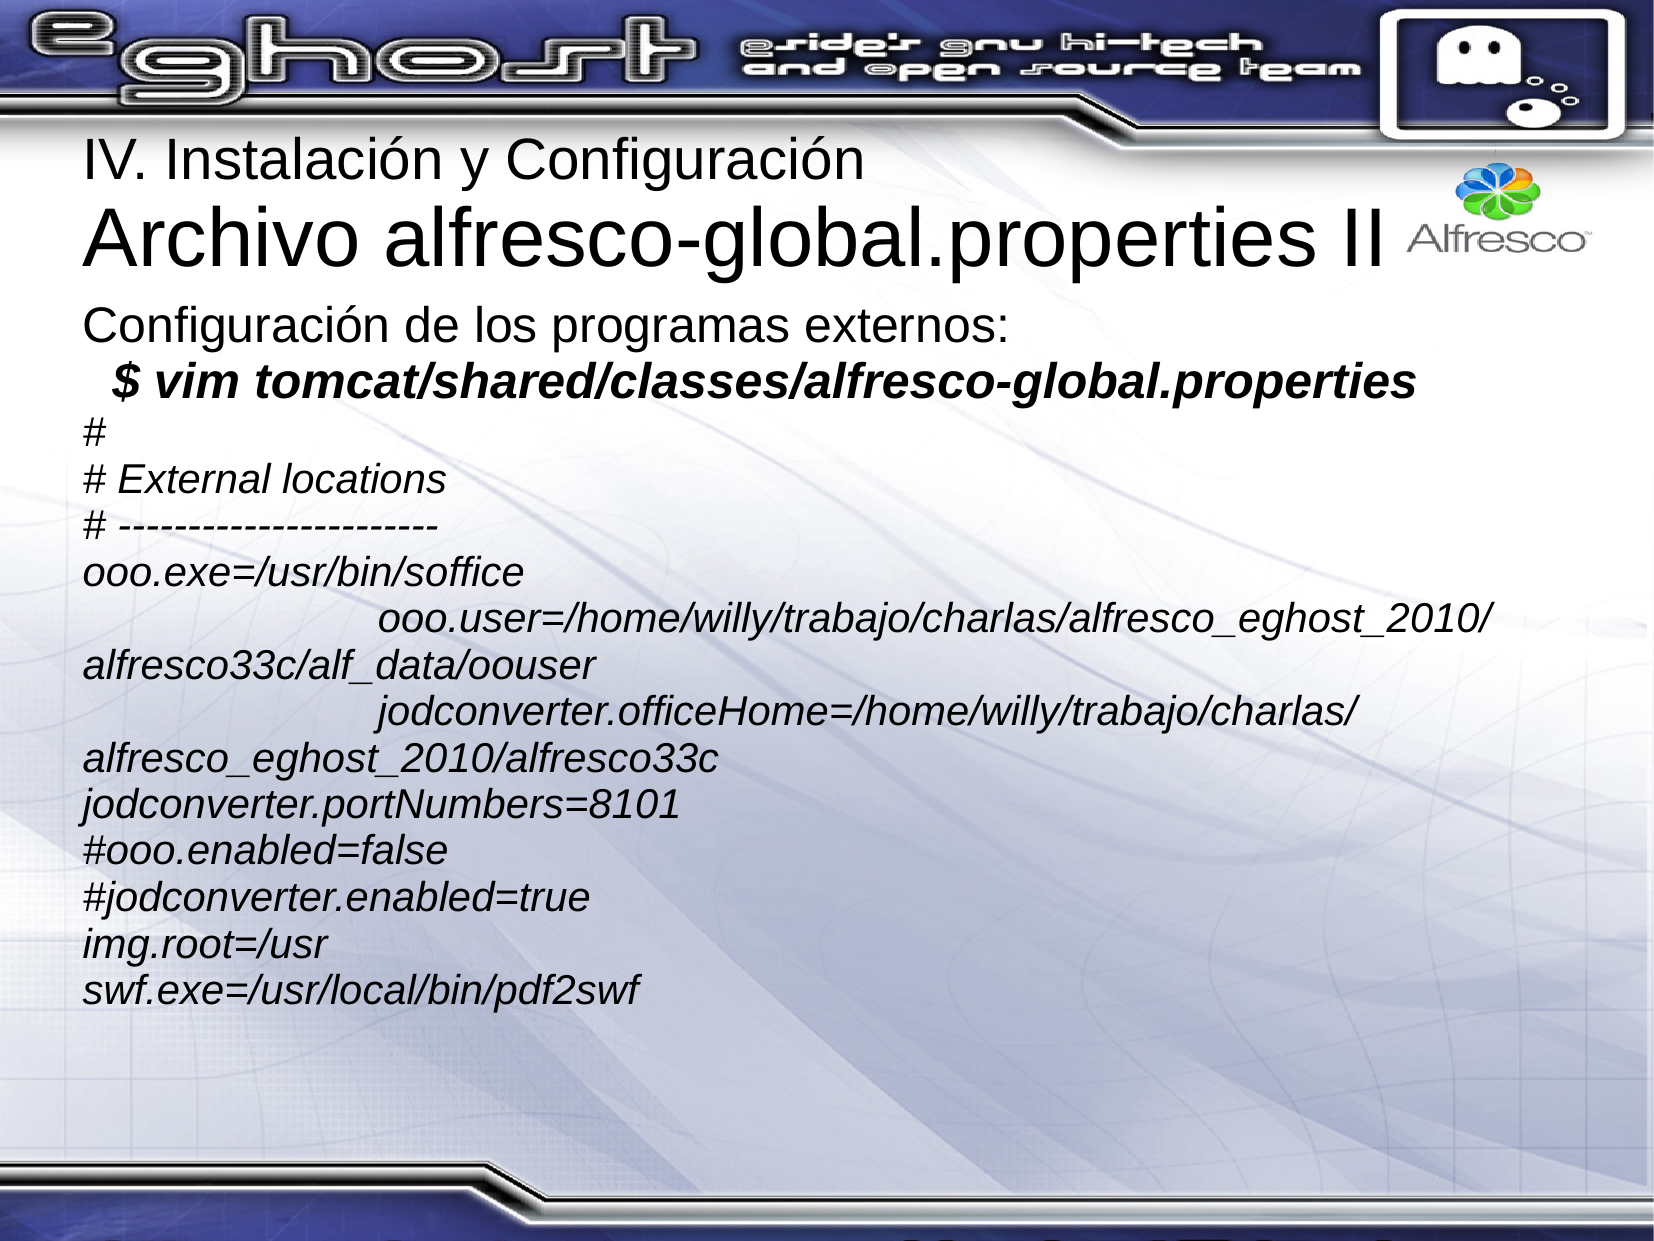

# IV. Instalación y Configuración Archivo alfresco-global.properties II
Configuración de los programas externos:
	$ vim tomcat/shared/classes/alfresco-global.properties
#
# External locations
# -----------------------
ooo.exe=/usr/bin/soffice
					ooo.user=/home/willy/trabajo/charlas/alfresco_eghost_2010/alfresco33c/alf_data/oouser
					jodconverter.officeHome=/home/willy/trabajo/charlas/alfresco_eghost_2010/alfresco33c
jodconverter.portNumbers=8101
#ooo.enabled=false
#jodconverter.enabled=true
img.root=/usr
swf.exe=/usr/local/bin/pdf2swf